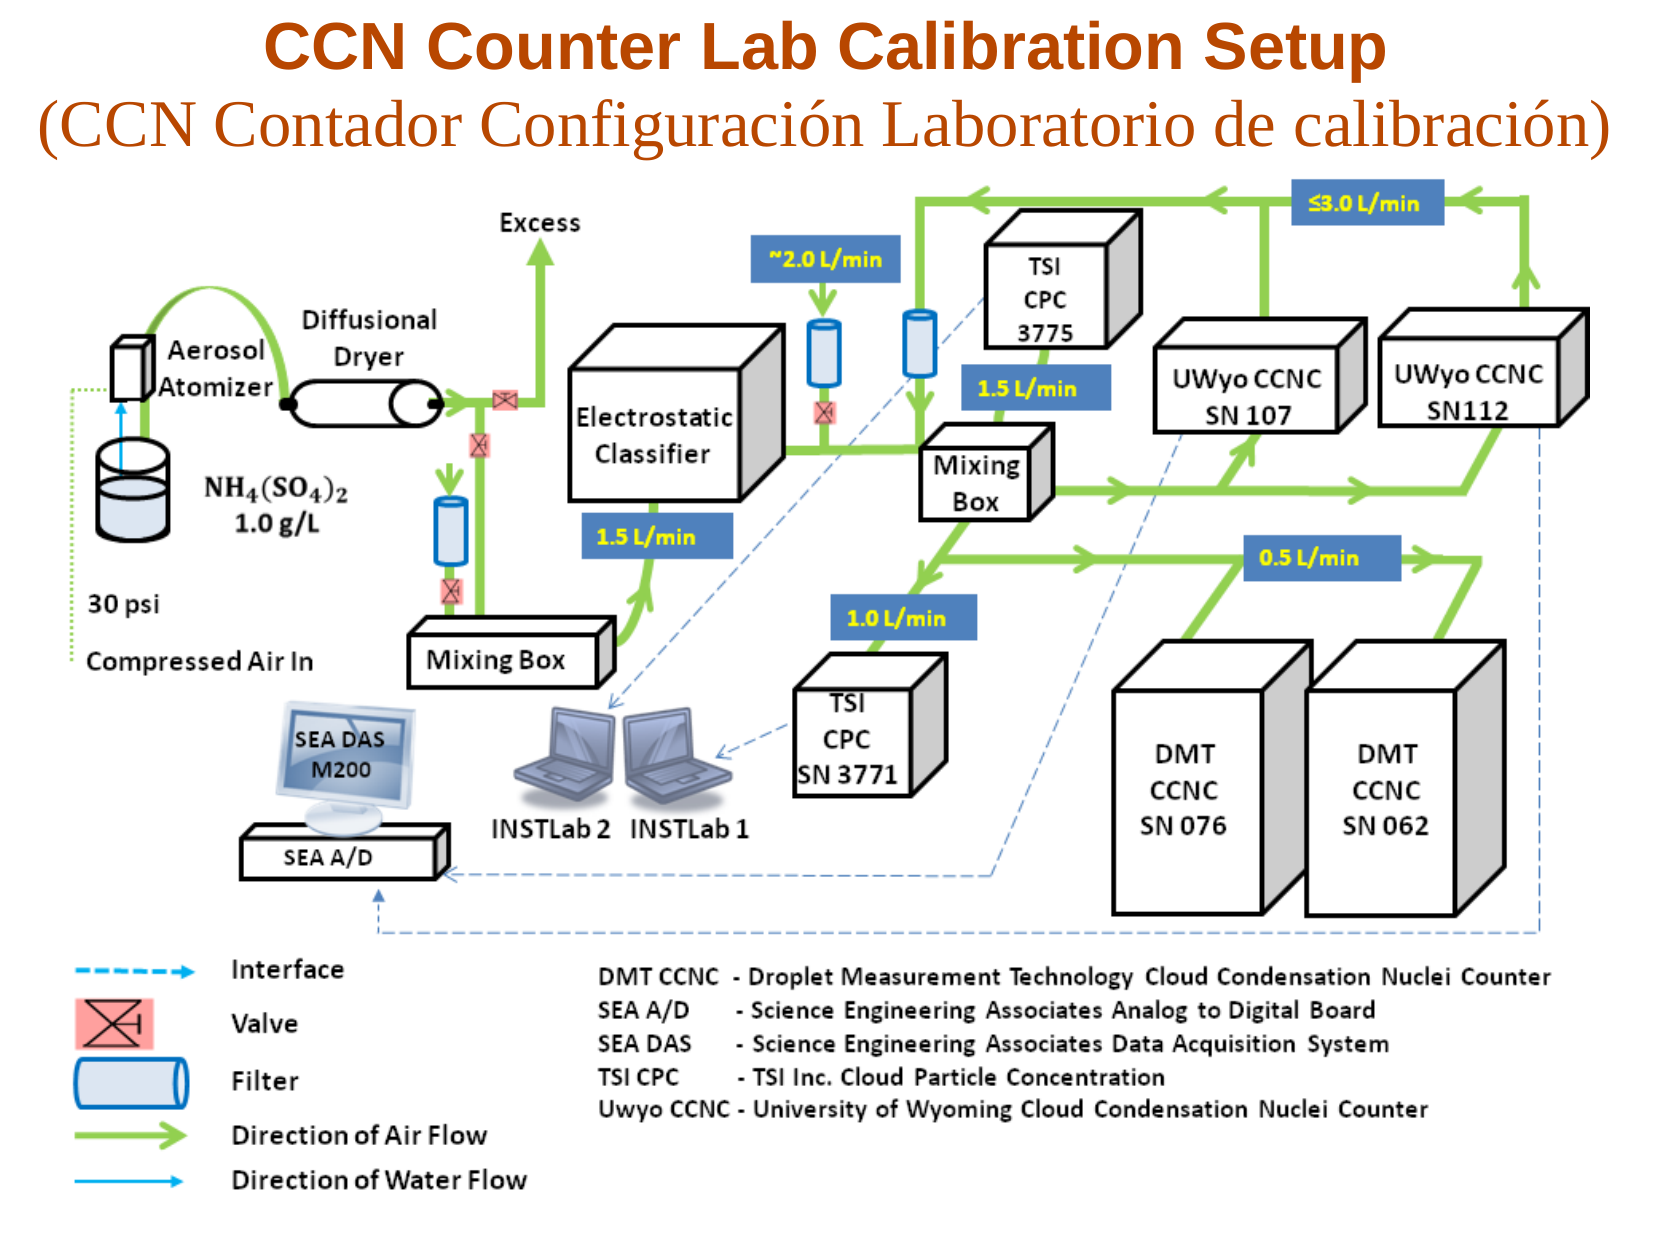

CCN Counter Lab Calibration Setup
(CCN Contador Configuración Laboratorio de calibración)